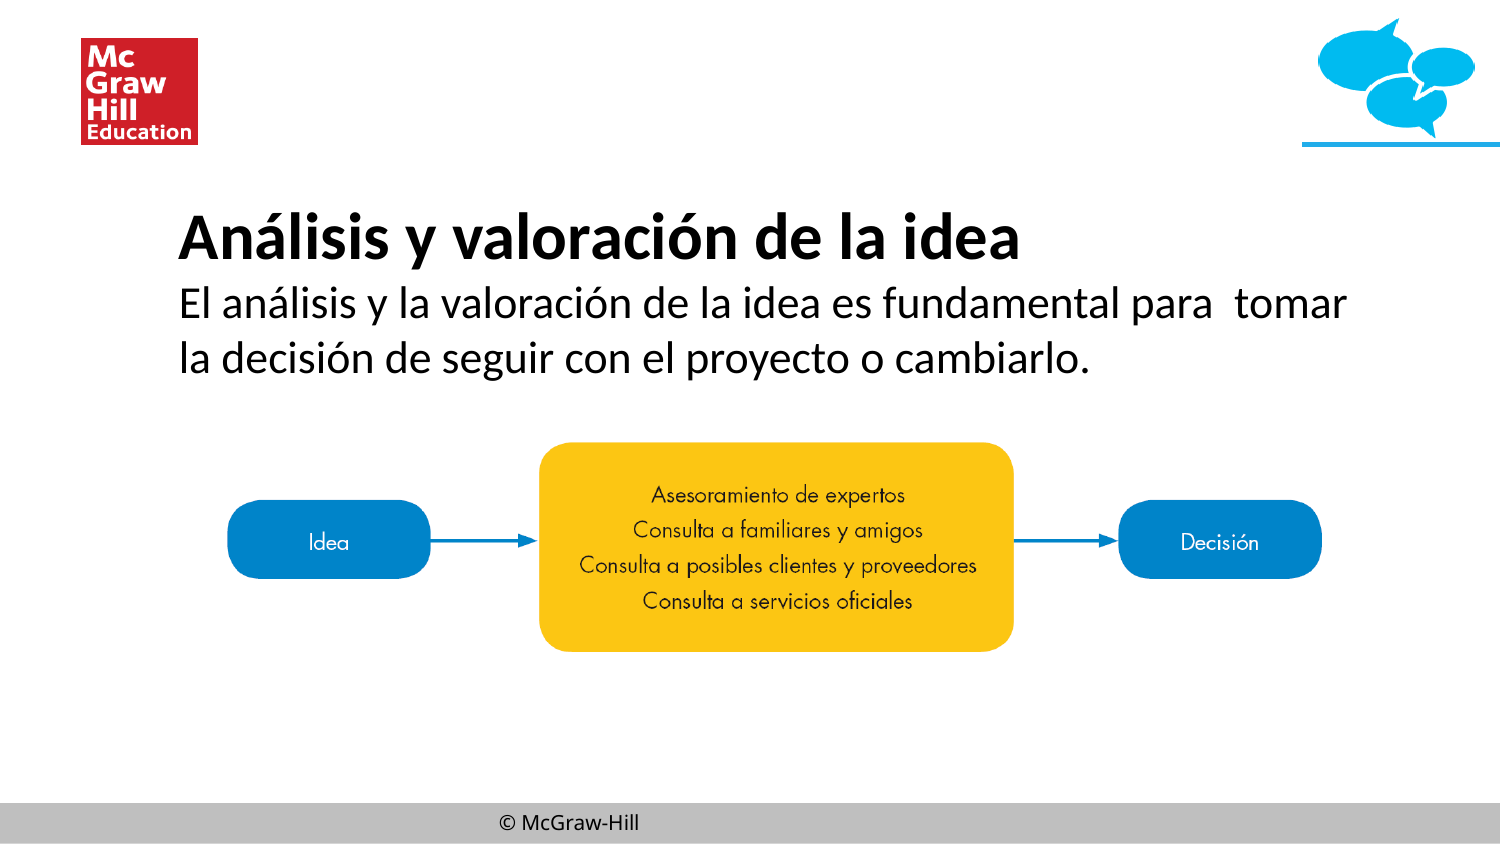

Análisis y valoración de la idea
El análisis y la valoración de la idea es fundamental para tomar la decisión de seguir con el proyecto o cambiarlo.